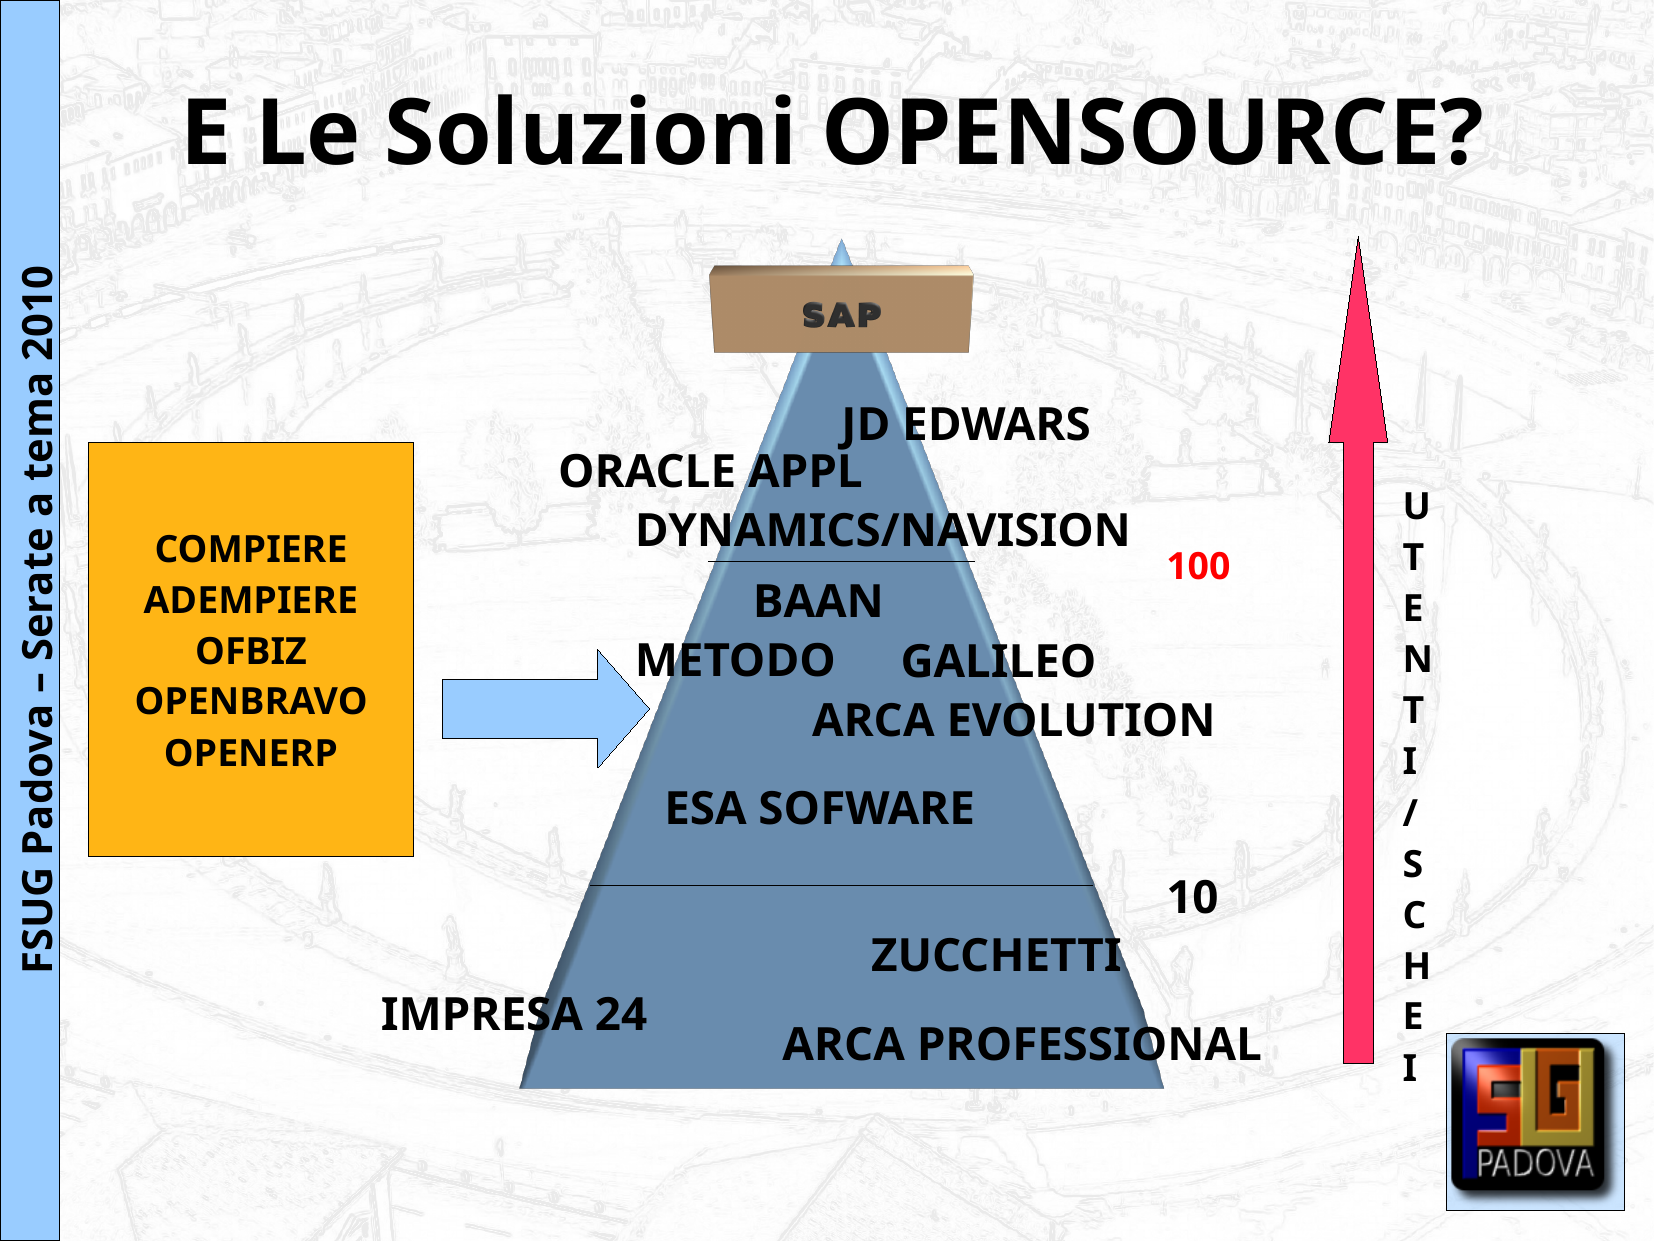

# E Le Soluzioni OPENSOURCE?
JD EDWARS
ORACLE APPL
COMPIERE
ADEMPIERE
OFBIZ
OPENBRAVO
OPENERP
UTENTI/SCHEI
DYNAMICS/NAVISION
100
BAAN
FSUG Padova – Serate a tema 2010
FSUG Padova – Serate a tema 2010
METODO
GALILEO
ARCA EVOLUTION
ESA SOFWARE
10
ZUCCHETTI
IMPRESA 24
ARCA PROFESSIONAL